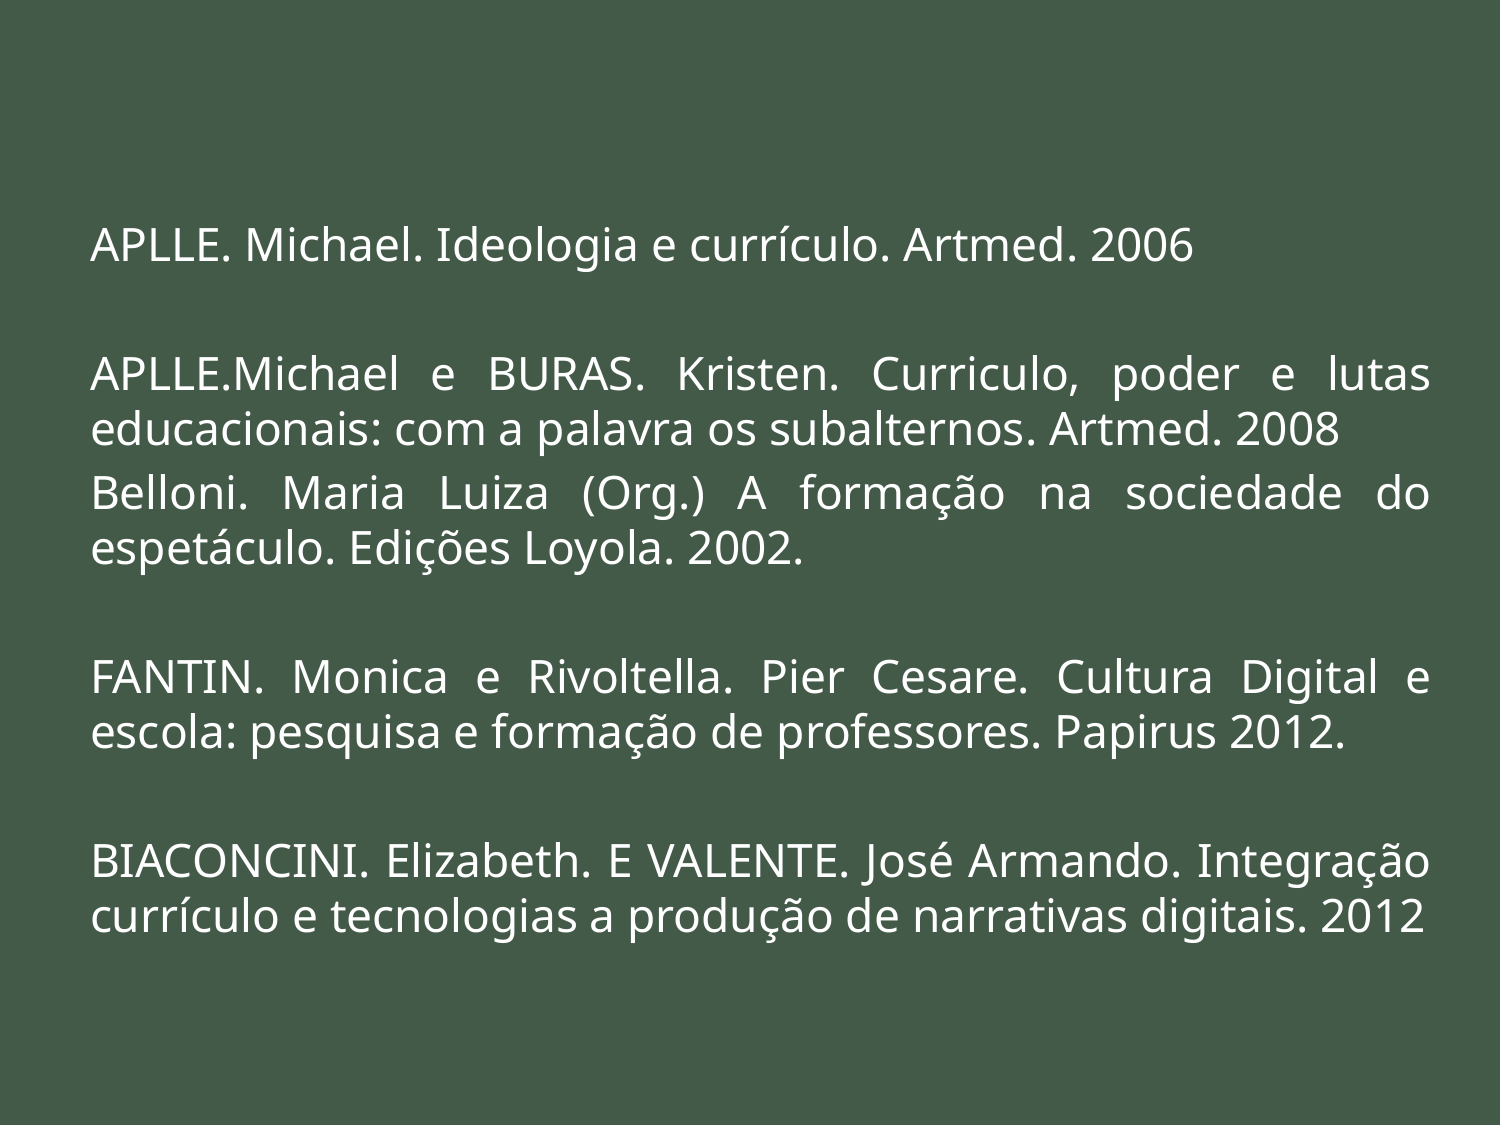

# APLLE. Michael. Ideologia e currículo. Artmed. 2006
APLLE.Michael e BURAS. Kristen. Curriculo, poder e lutas educacionais: com a palavra os subalternos. Artmed. 2008
Belloni. Maria Luiza (Org.) A formação na sociedade do espetáculo. Edições Loyola. 2002.
FANTIN. Monica e Rivoltella. Pier Cesare. Cultura Digital e escola: pesquisa e formação de professores. Papirus 2012.
BIACONCINI. Elizabeth. E VALENTE. José Armando. Integração currículo e tecnologias a produção de narrativas digitais. 2012